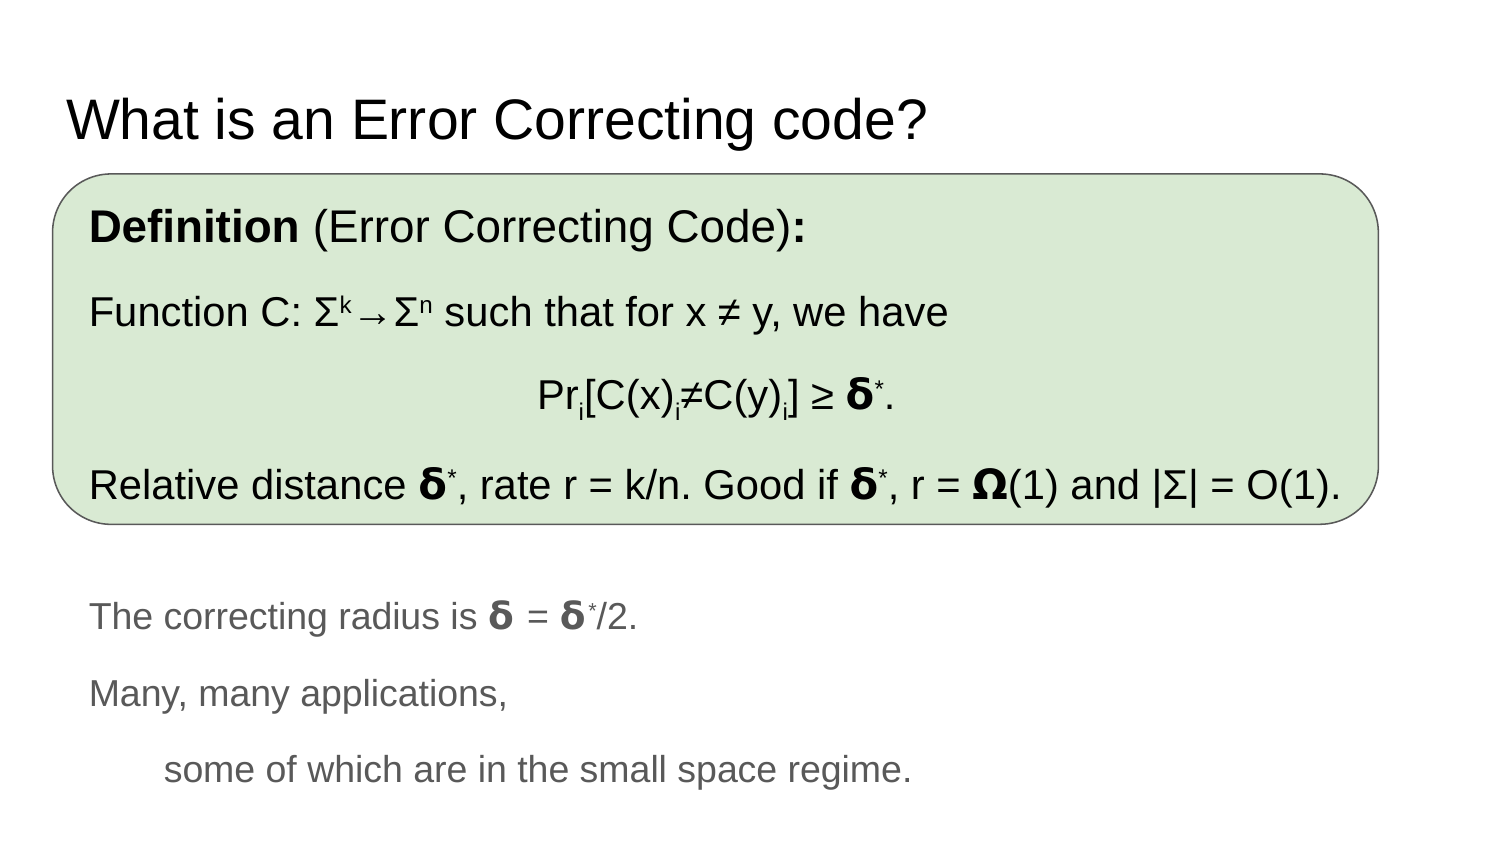

# What is an Error Correcting code?
Definition (Error Correcting Code):
Function C: Σk→Σn such that for x ≠ y, we have
Pri[C(x)i≠C(y)i] ≥ 𝝳*.
Relative distance 𝝳*, rate r = k/n. Good if 𝝳*, r = 𝝮(1) and |Σ| = O(1).
The correcting radius is 𝝳 = 𝝳*/2.
Many, many applications,
some of which are in the small space regime.